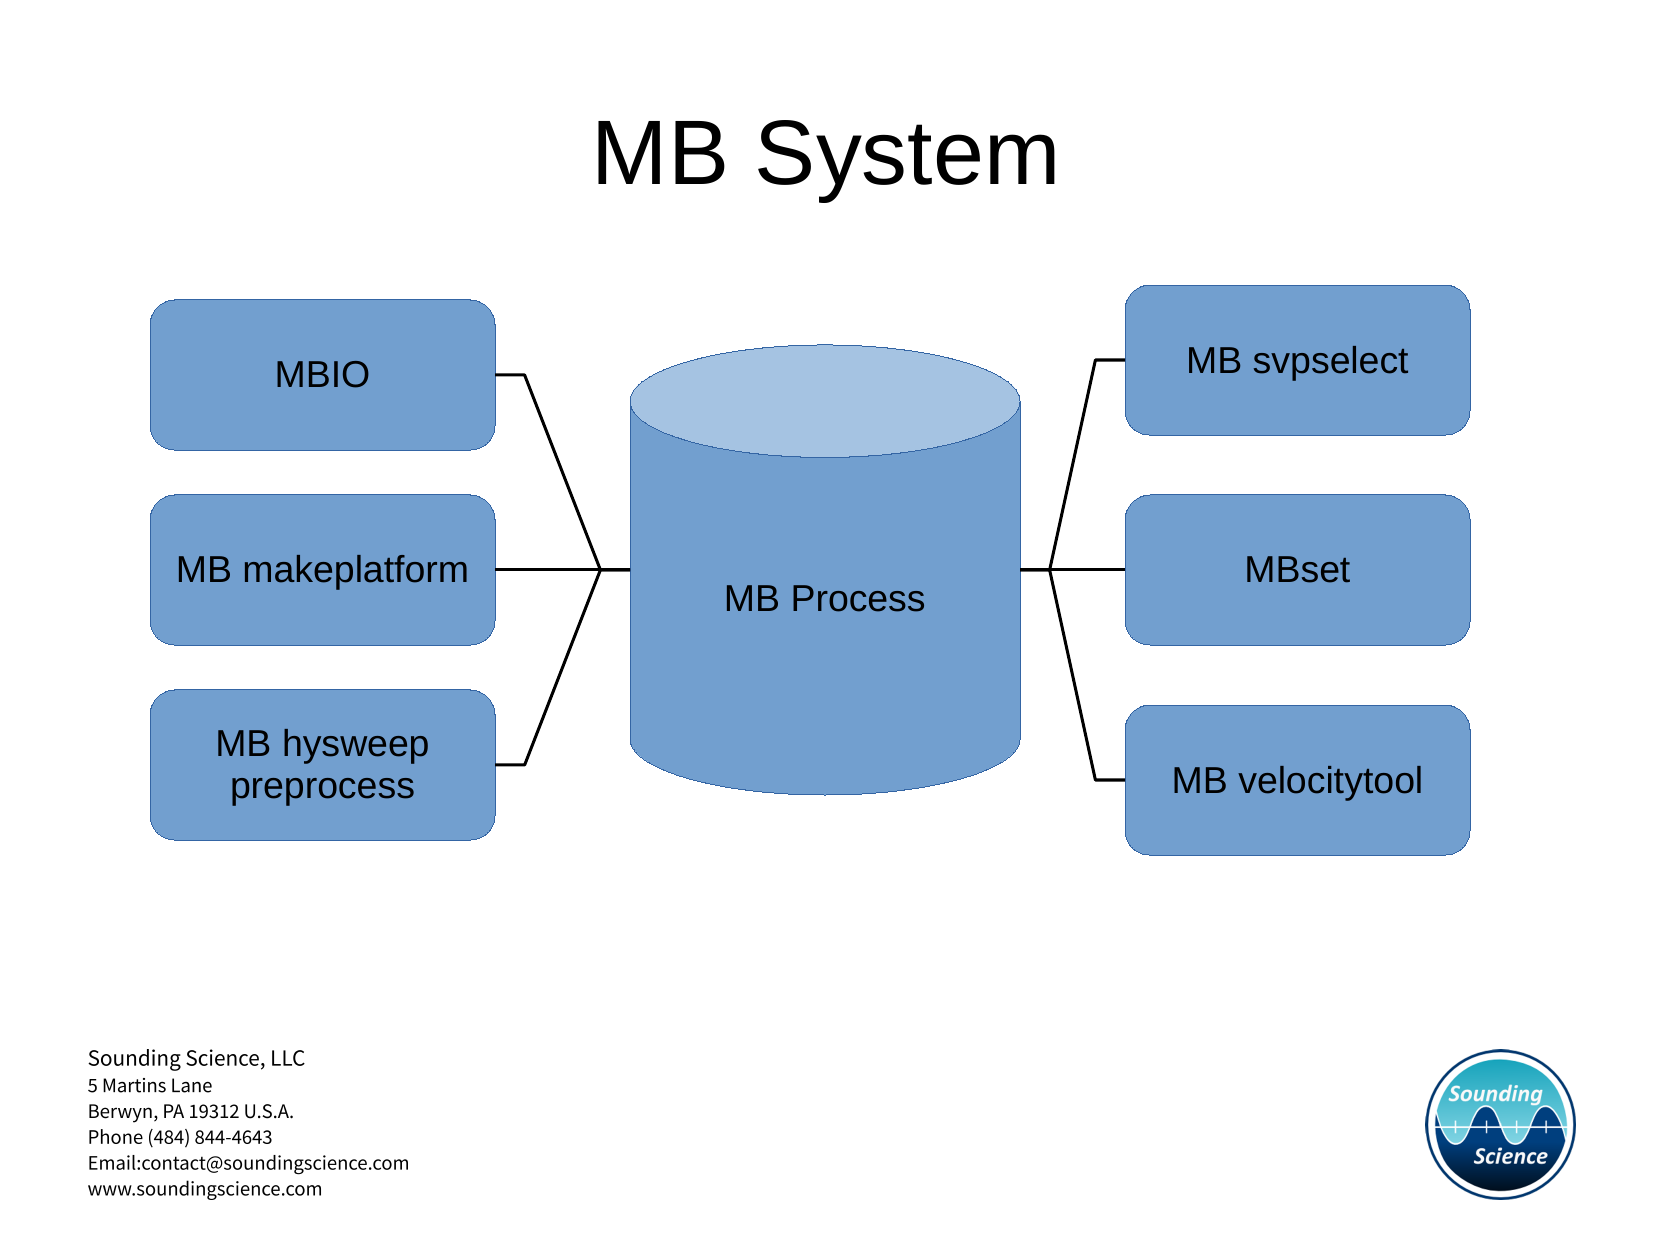

# MB System
MB svpselect
MBIO
MB Process
MB makeplatform
MBset
MB hysweep
preprocess
MB velocitytool